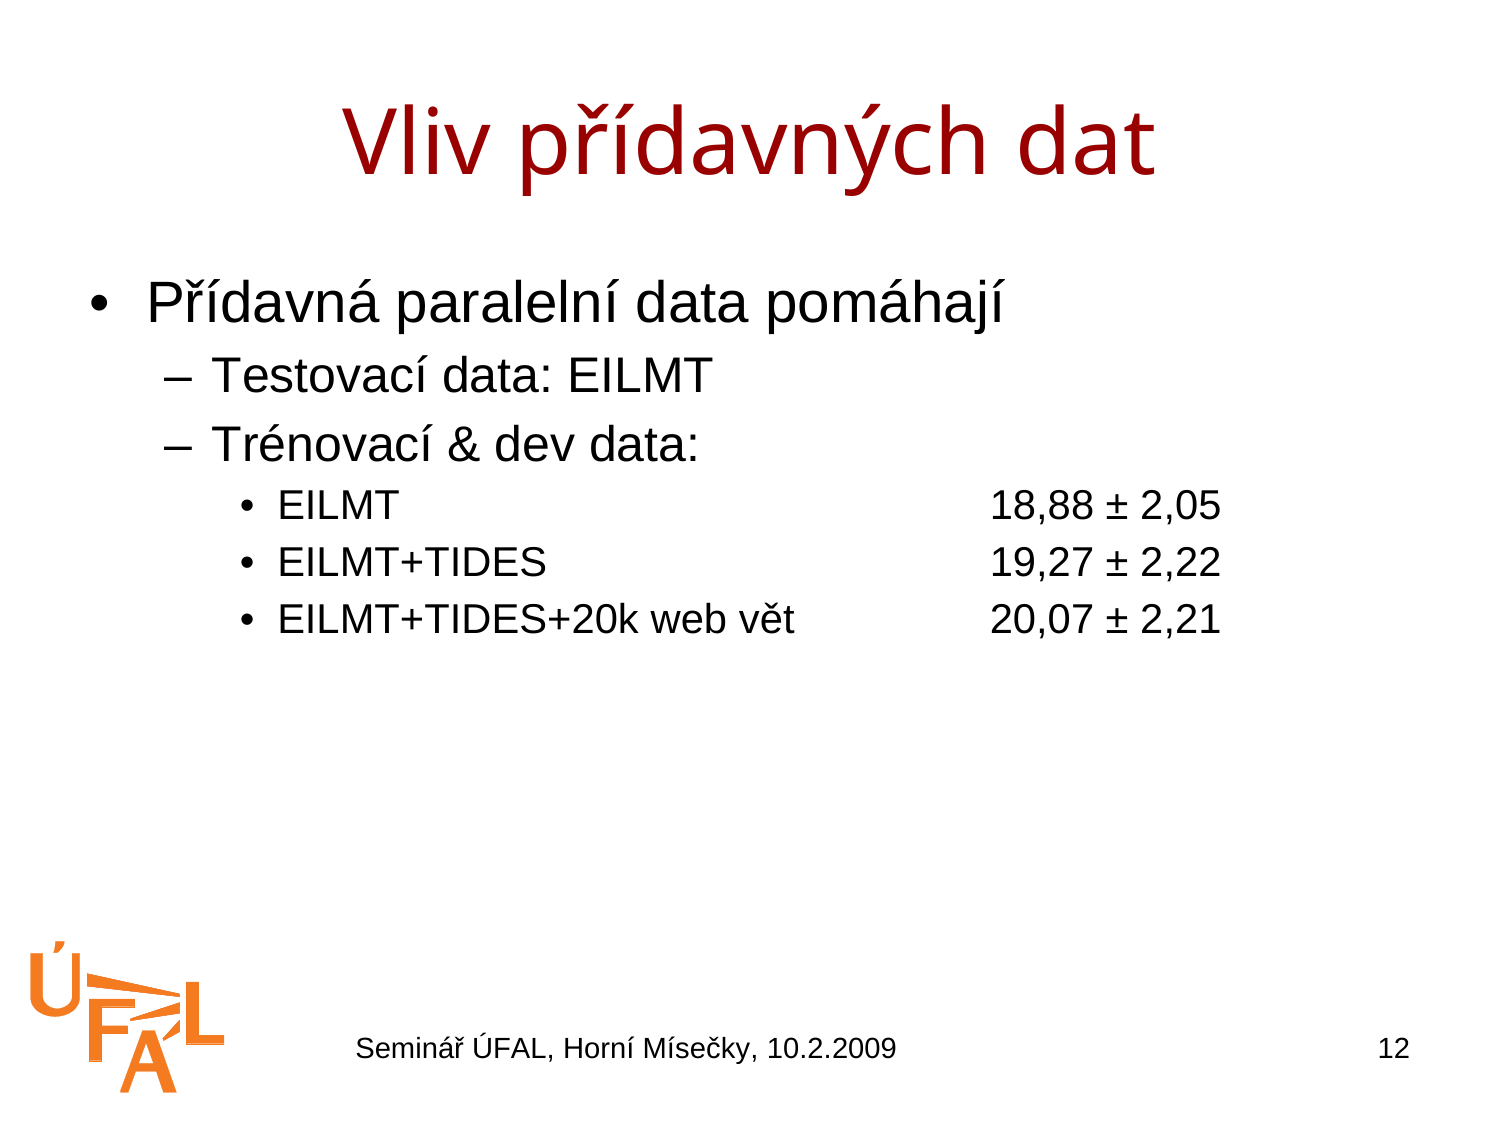

# Vliv přídavných dat
Přídavná paralelní data pomáhají
Testovací data: EILMT
Trénovací & dev data:
EILMT				18,88 ± 2,05
EILMT+TIDES			19,27 ± 2,22
EILMT+TIDES+20k web vět		20,07 ± 2,21
Seminář ÚFAL, Horní Mísečky, 10.2.2009
12